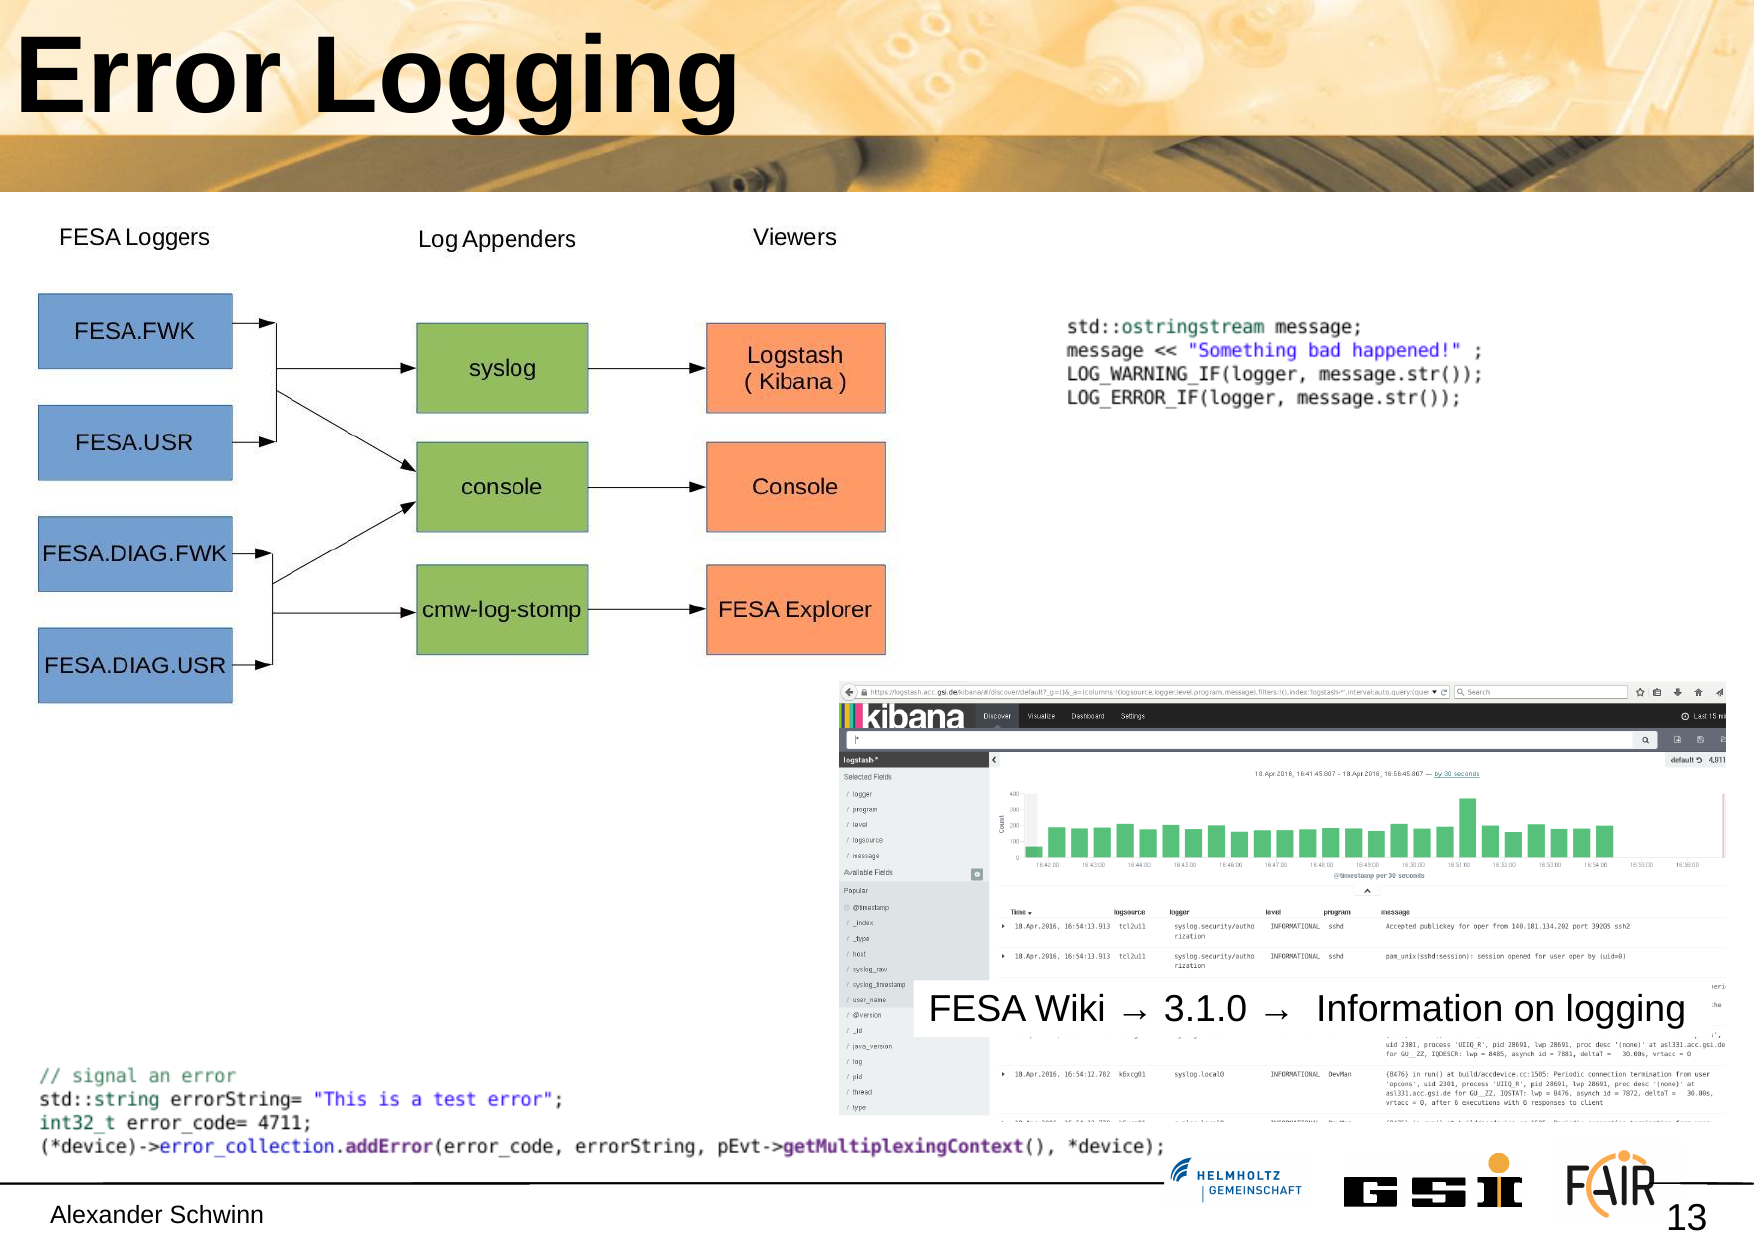

# Error Logging
FESA Wiki → 3.1.0 → Information on logging
13